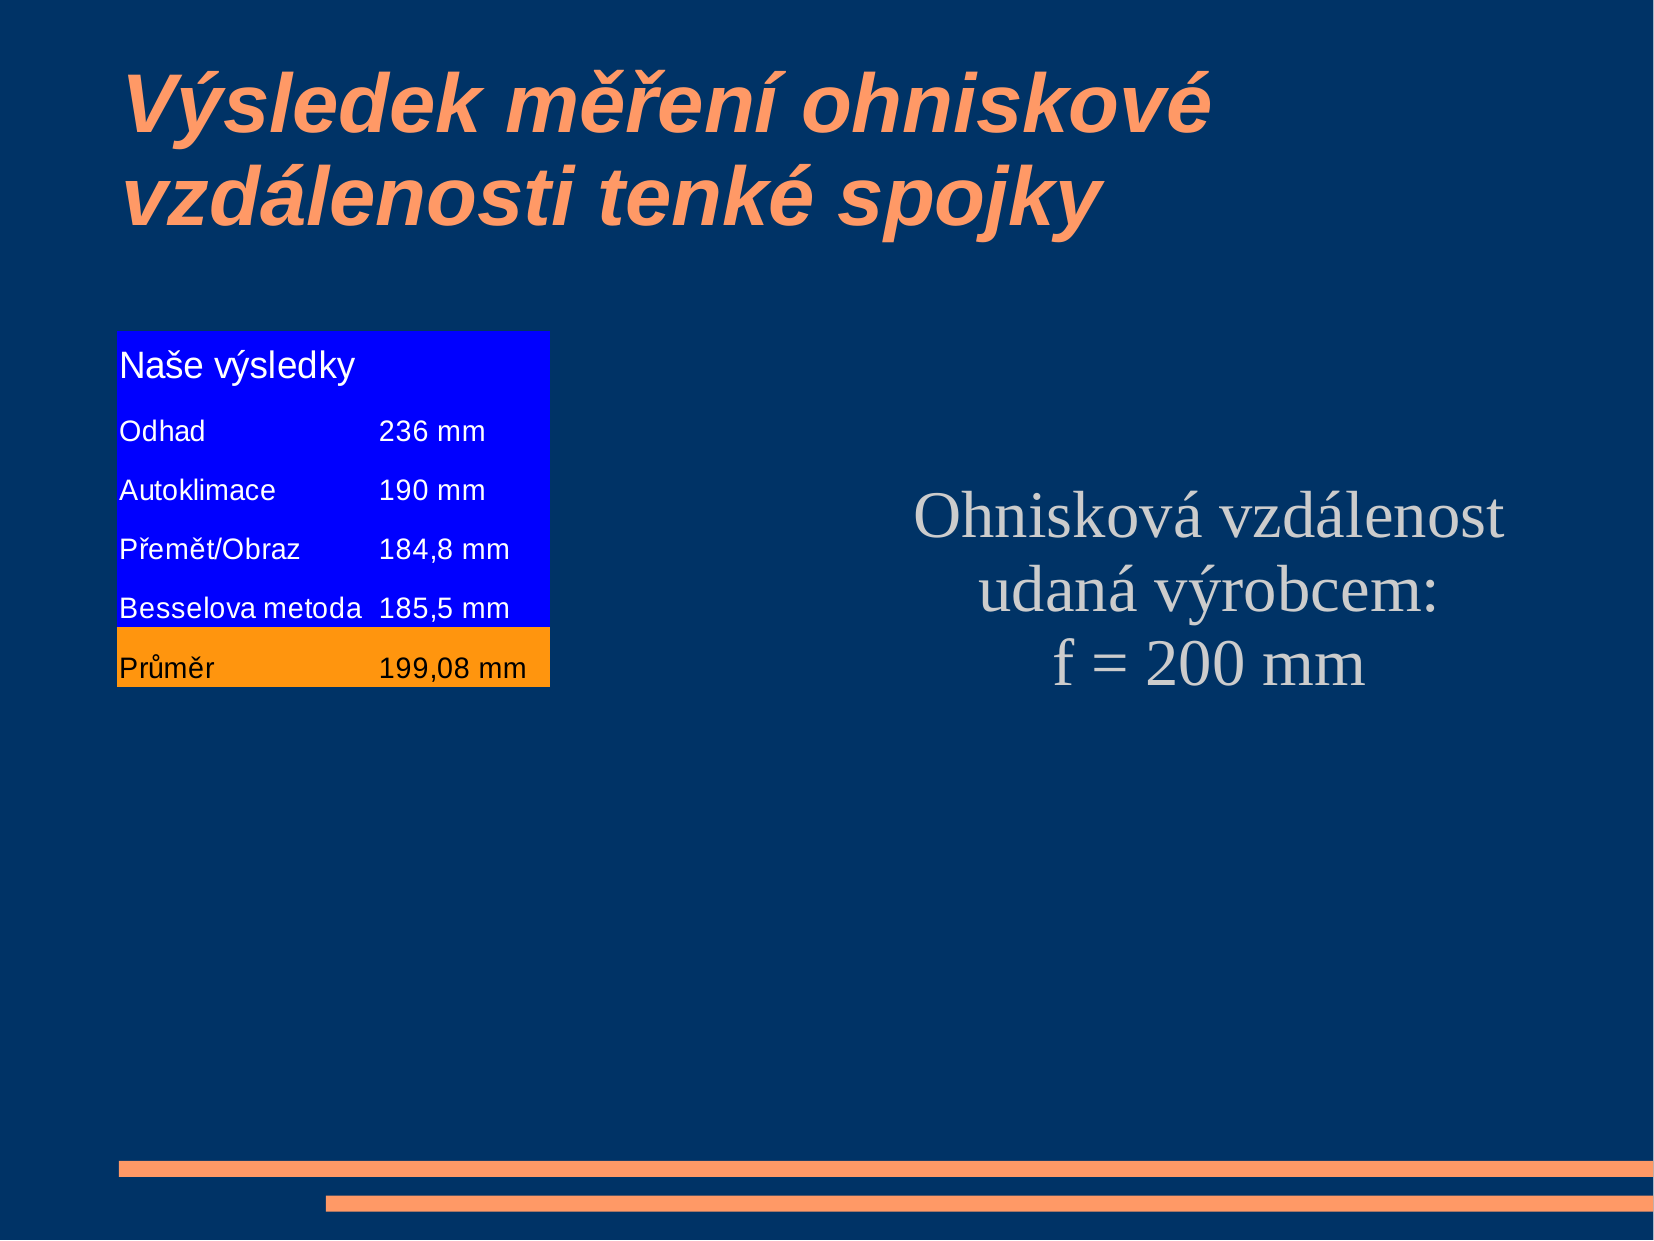

# Výsledek měření ohniskové vzdálenosti tenké spojky
Ohnisková vzdálenost udaná výrobcem:
f = 200 mm